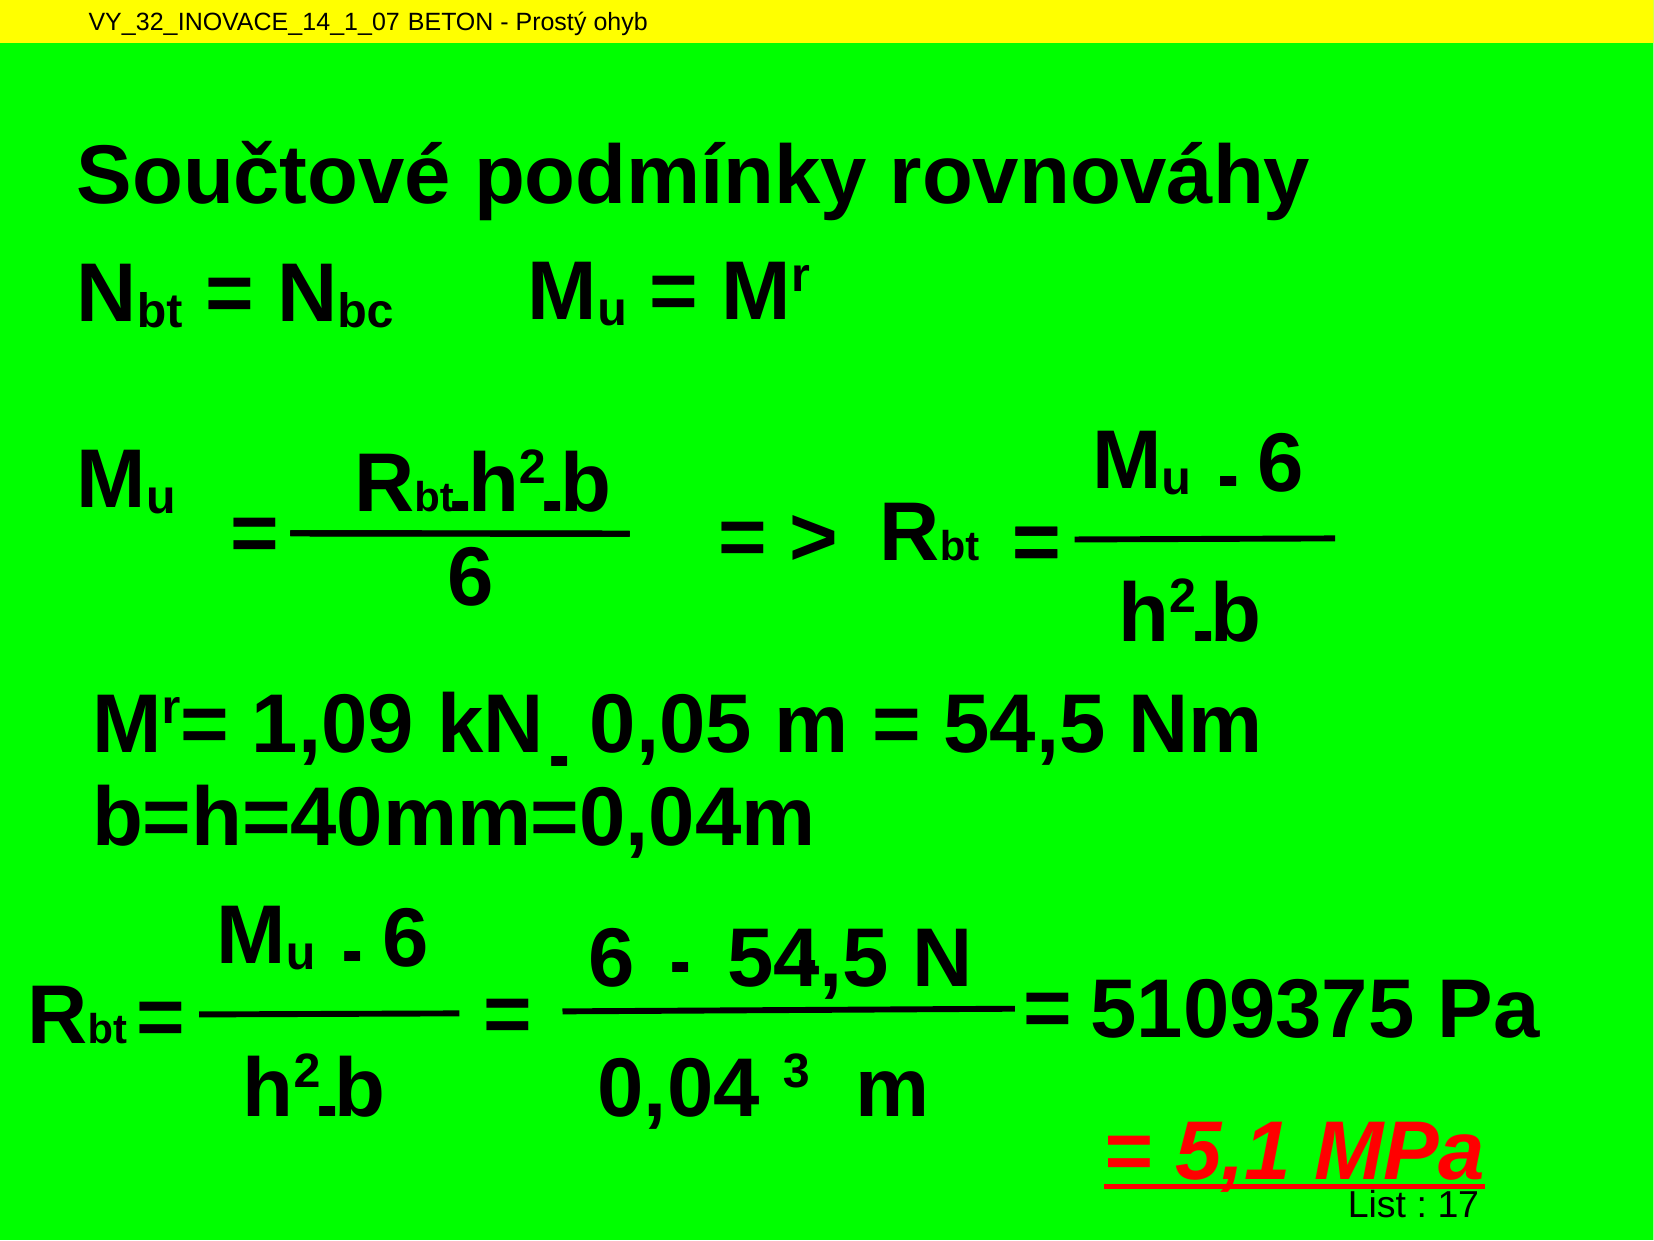

VY_32_INOVACE_14_1_07 BETON - Prostý ohyb
	VY_32_INOVACE_14_1_07 BETON - Prostý ohyb
Součtové podmínky rovnováhy
Mu = Mr
Nbt = Nbc
Mu
۔
Mu
6
=
h2۔b
۔
 Rbt۔h2۔b
 6
Rbt
=
= >
=
Mr= 1,09 kN 0,05 m = 54,5 Nm
b=h=40mm=0,04m
۔
۔
Mu
6
=
h2۔b
۔
۔
6 54,5 N
=
5109375 Pa
=
Rbt
0,04 3 m
= 5,1 MPa
List :